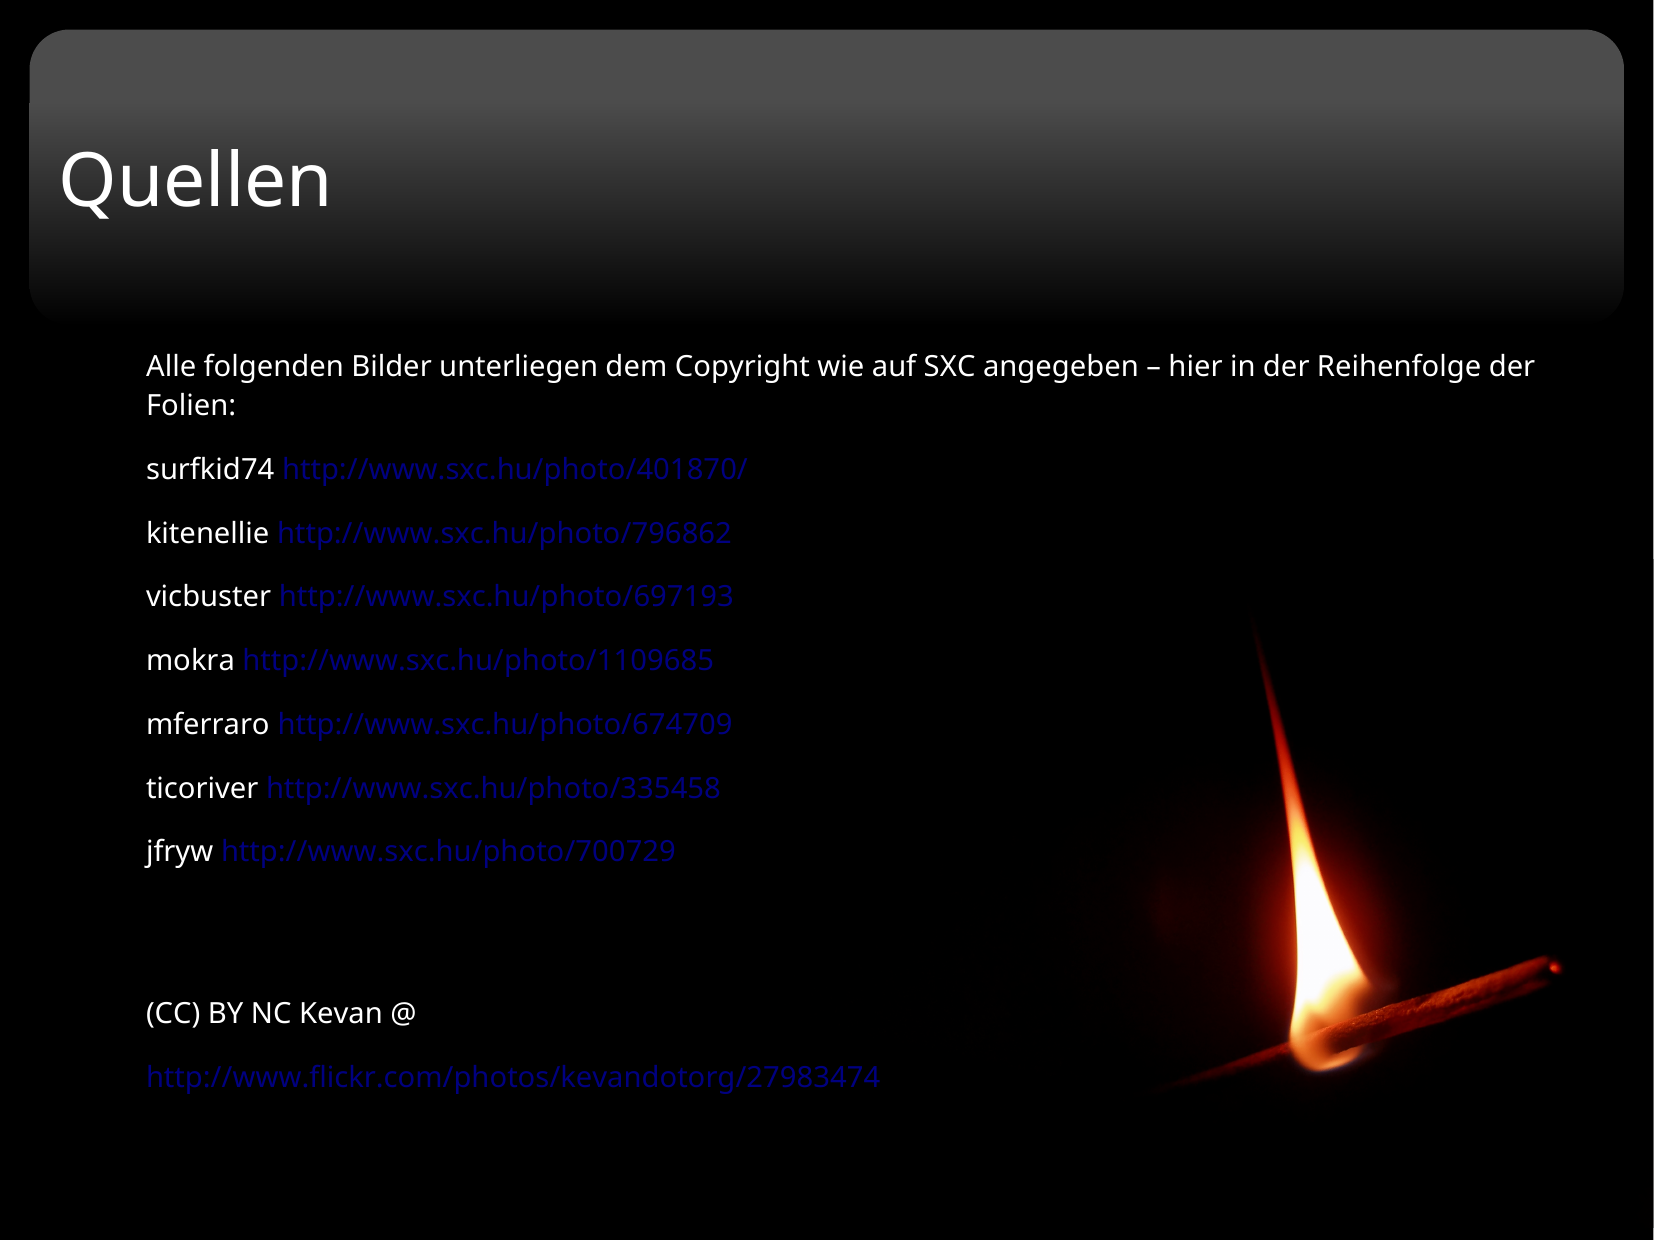

# Quellen
Alle folgenden Bilder unterliegen dem Copyright wie auf SXC angegeben – hier in der Reihenfolge der Folien:
surfkid74 http://www.sxc.hu/photo/401870/
kitenellie http://www.sxc.hu/photo/796862
vicbuster http://www.sxc.hu/photo/697193
mokra http://www.sxc.hu/photo/1109685
mferraro http://www.sxc.hu/photo/674709
ticoriver http://www.sxc.hu/photo/335458
jfryw http://www.sxc.hu/photo/700729
(CC) BY NC Kevan @
http://www.flickr.com/photos/kevandotorg/27983474